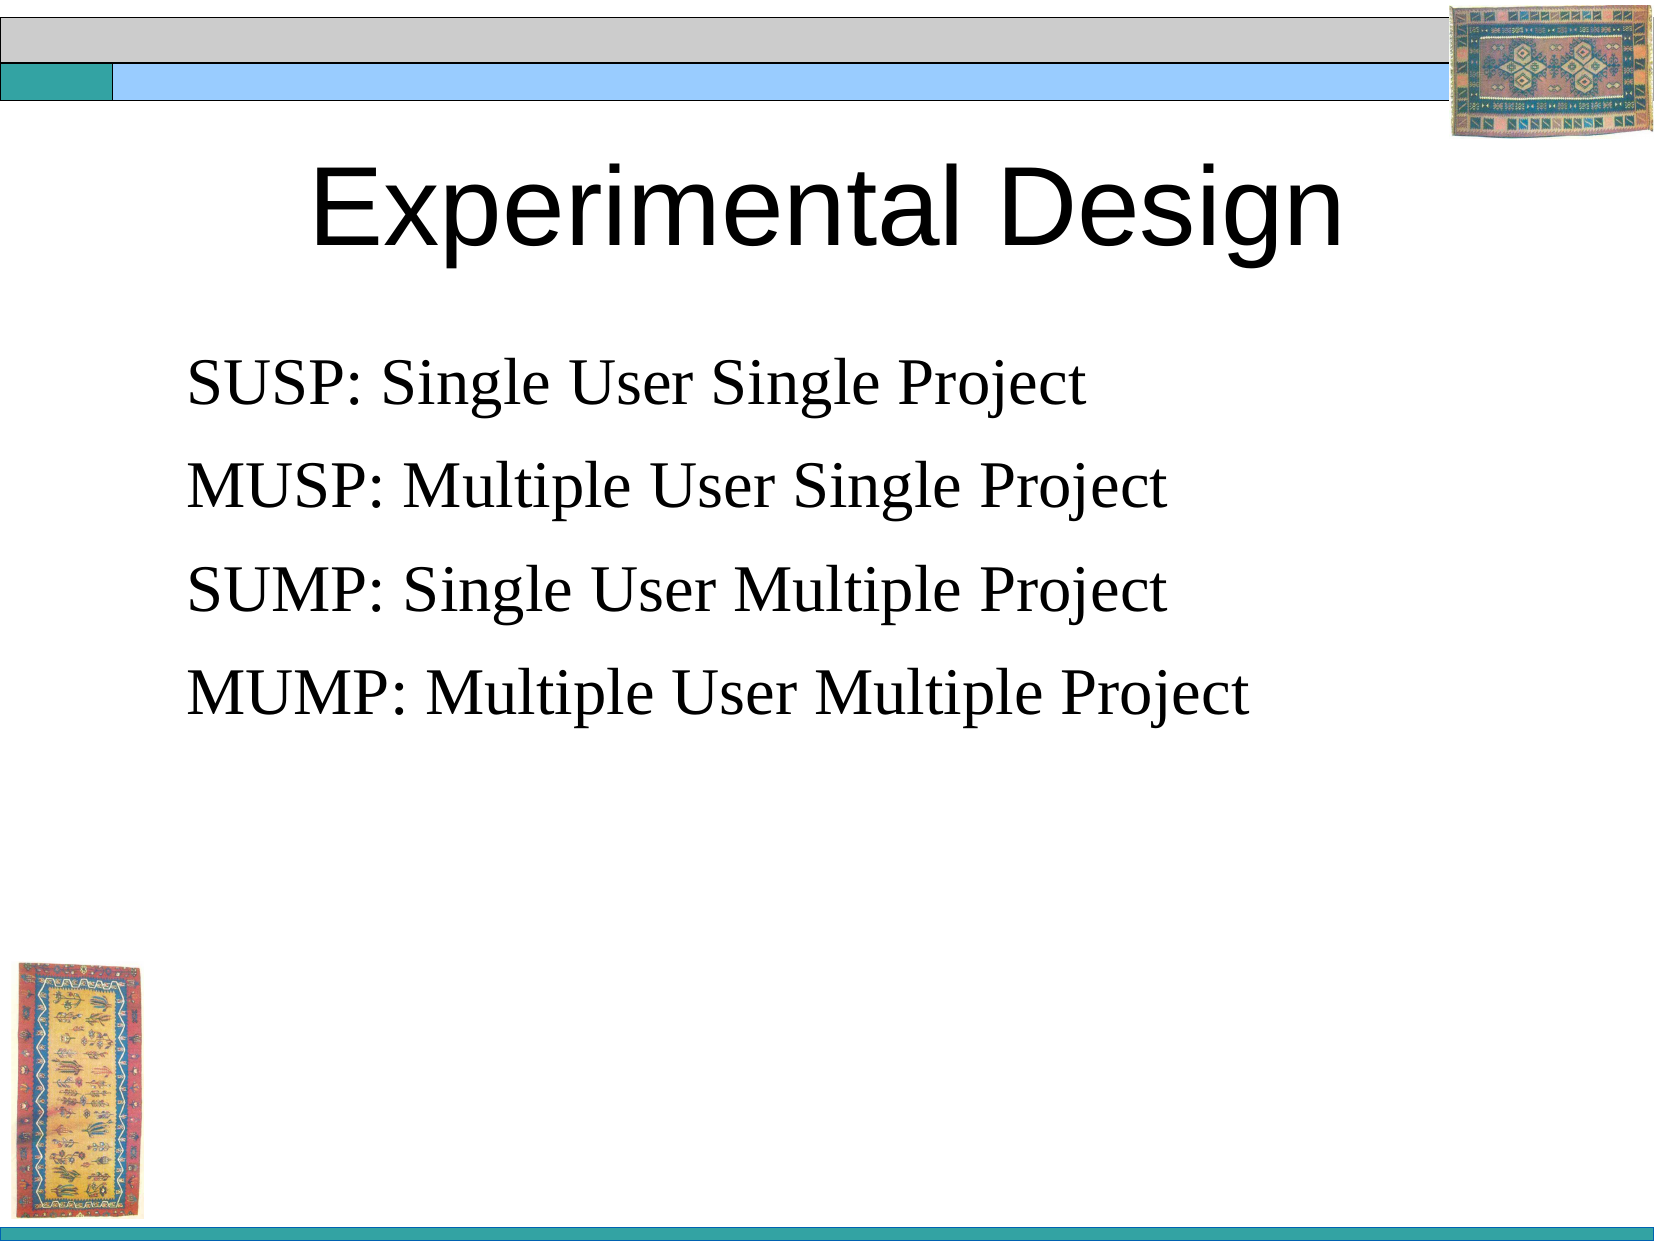

# Experimental Design
SUSP: Single User Single Project
MUSP: Multiple User Single Project
SUMP: Single User Multiple Project
MUMP: Multiple User Multiple Project